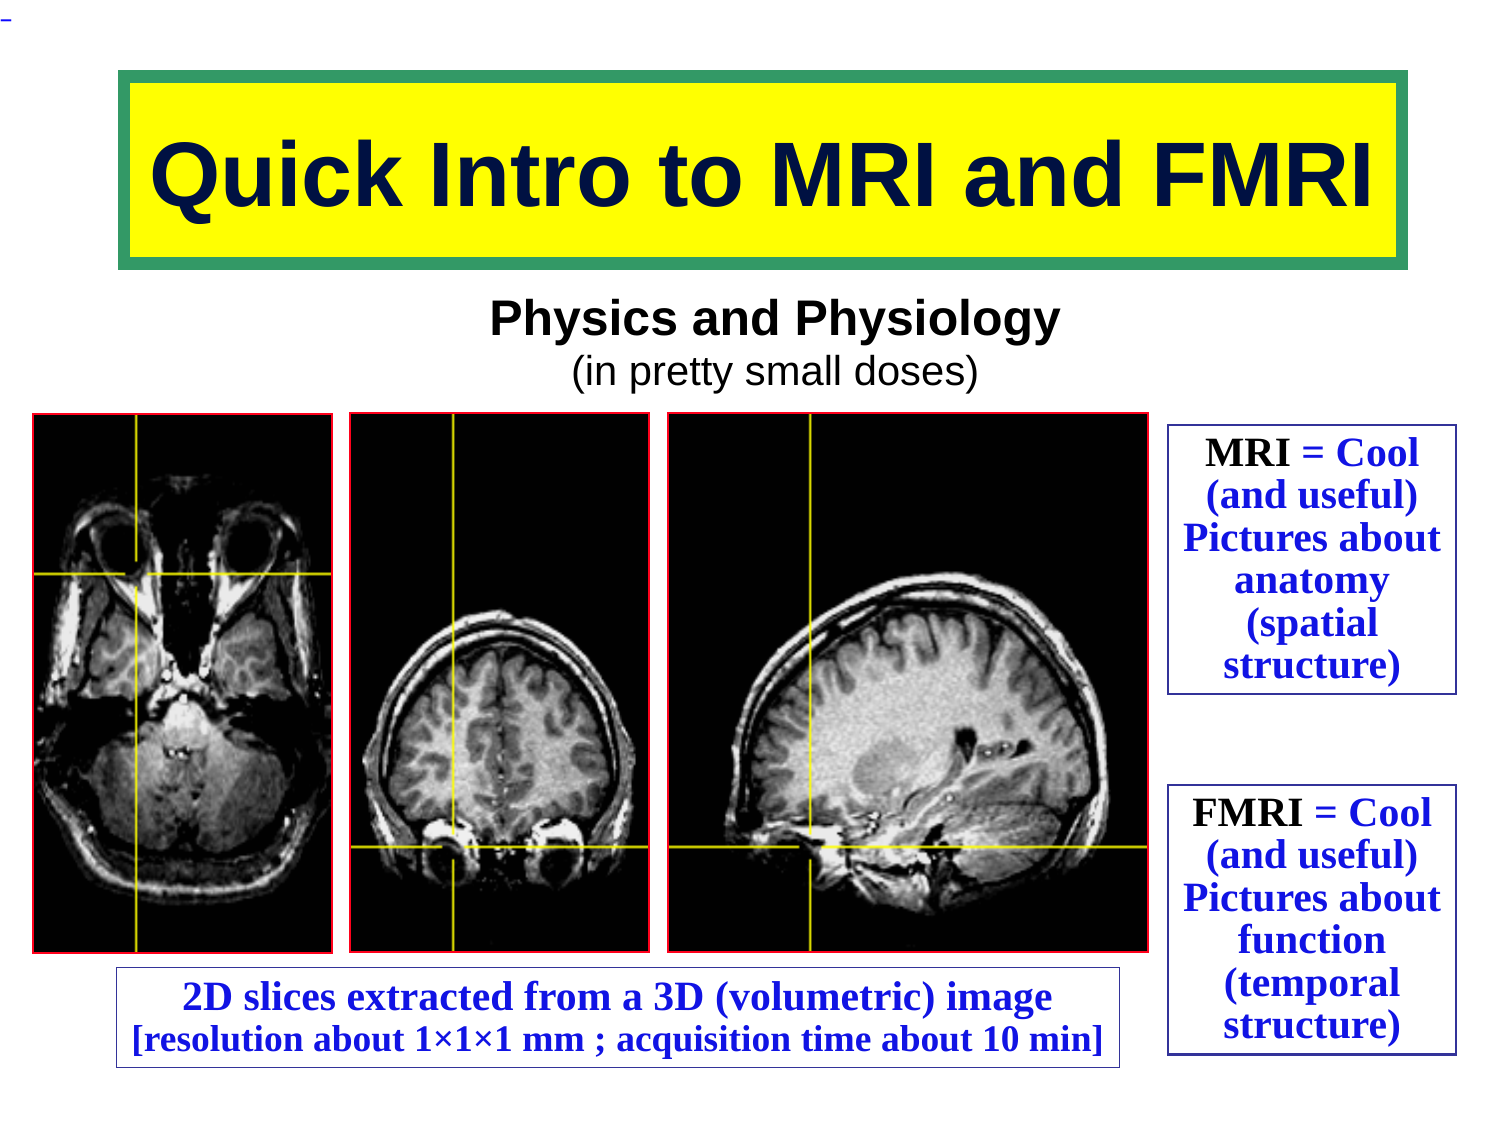

# Quick Intro to MRI and FMRI
Physics and Physiology
(in pretty small doses)
MRI = Cool
(and useful)
Pictures about anatomy (spatial structure)
FMRI = Cool
(and useful)
Pictures about function (temporal structure)
2D slices extracted from a 3D (volumetric) image
[resolution about 1×1×1 mm ; acquisition time about 10 min]